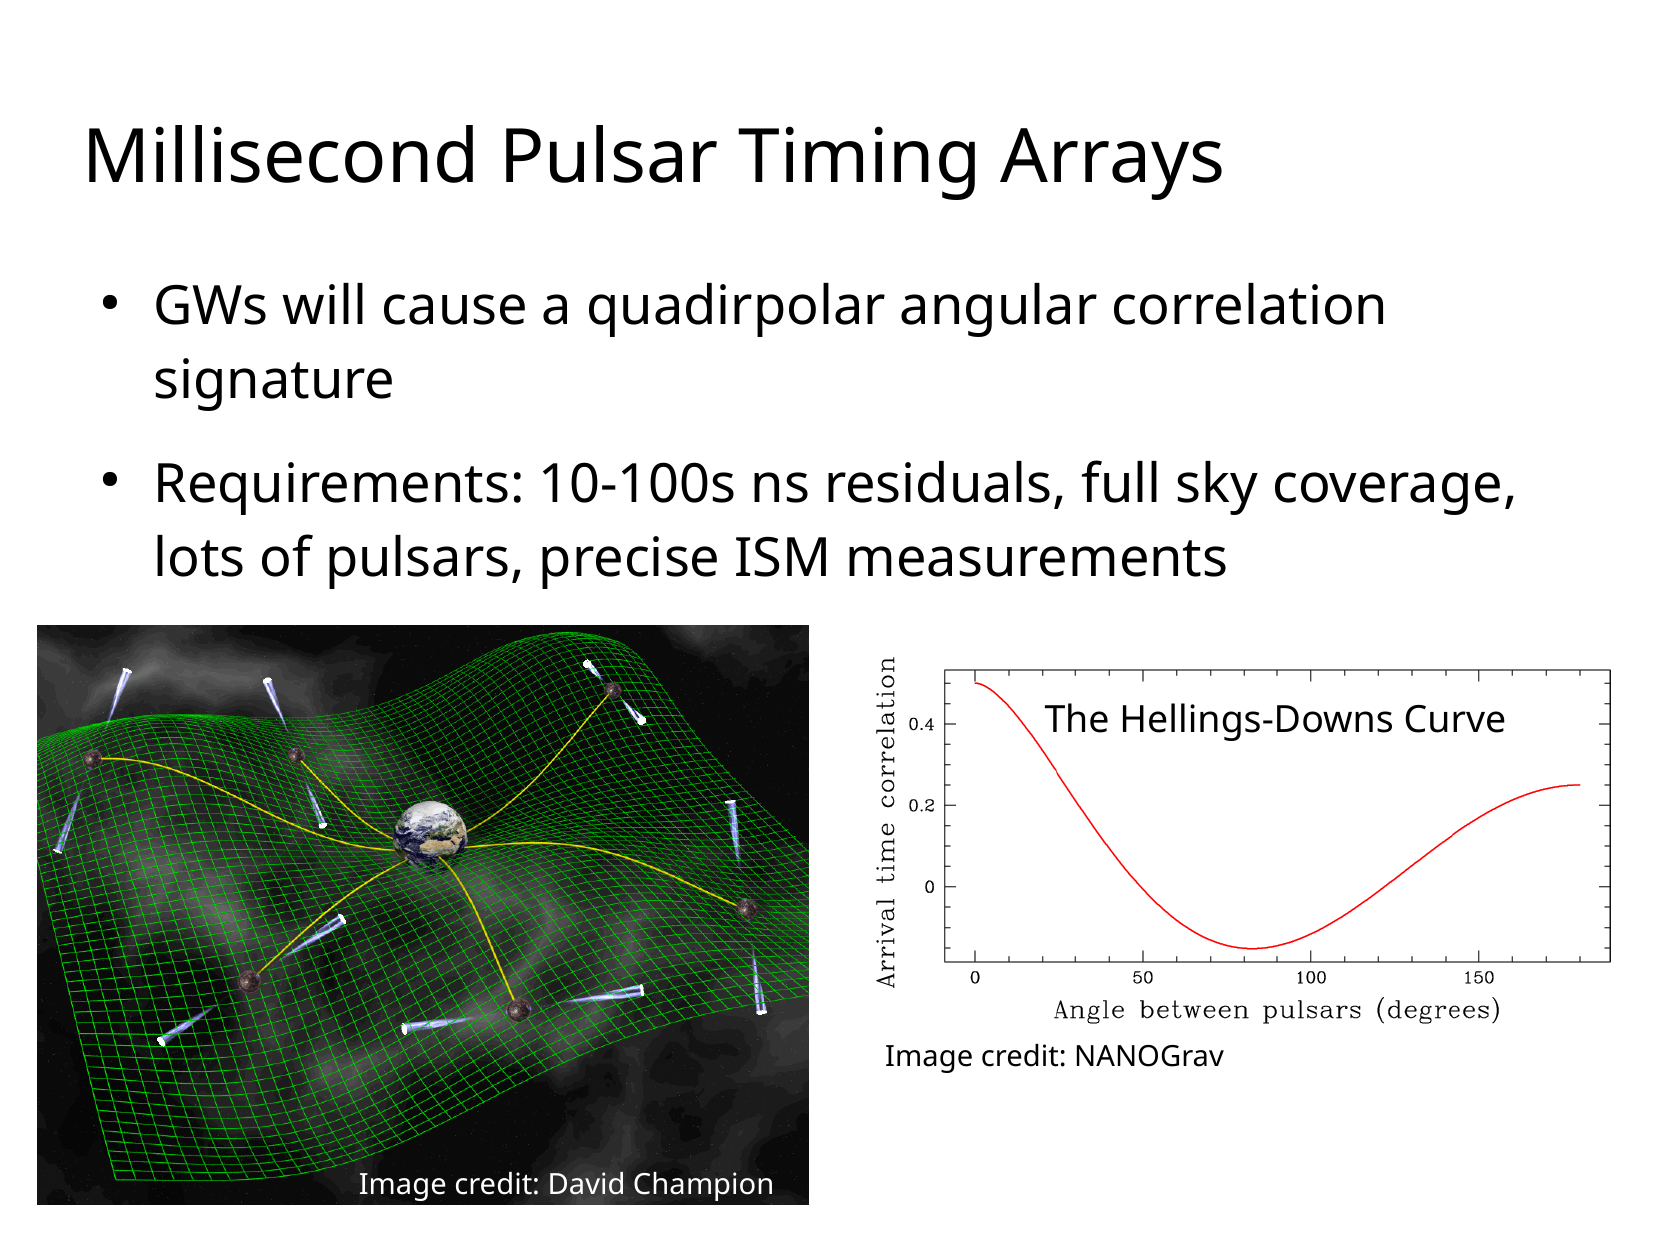

# Millisecond Pulsar Timing Arrays
GWs will cause a quadirpolar angular correlation signature
Requirements: 10-100s ns residuals, full sky coverage, lots of pulsars, precise ISM measurements
The Hellings-Downs Curve
Image credit: NANOGrav
Image credit: David Champion